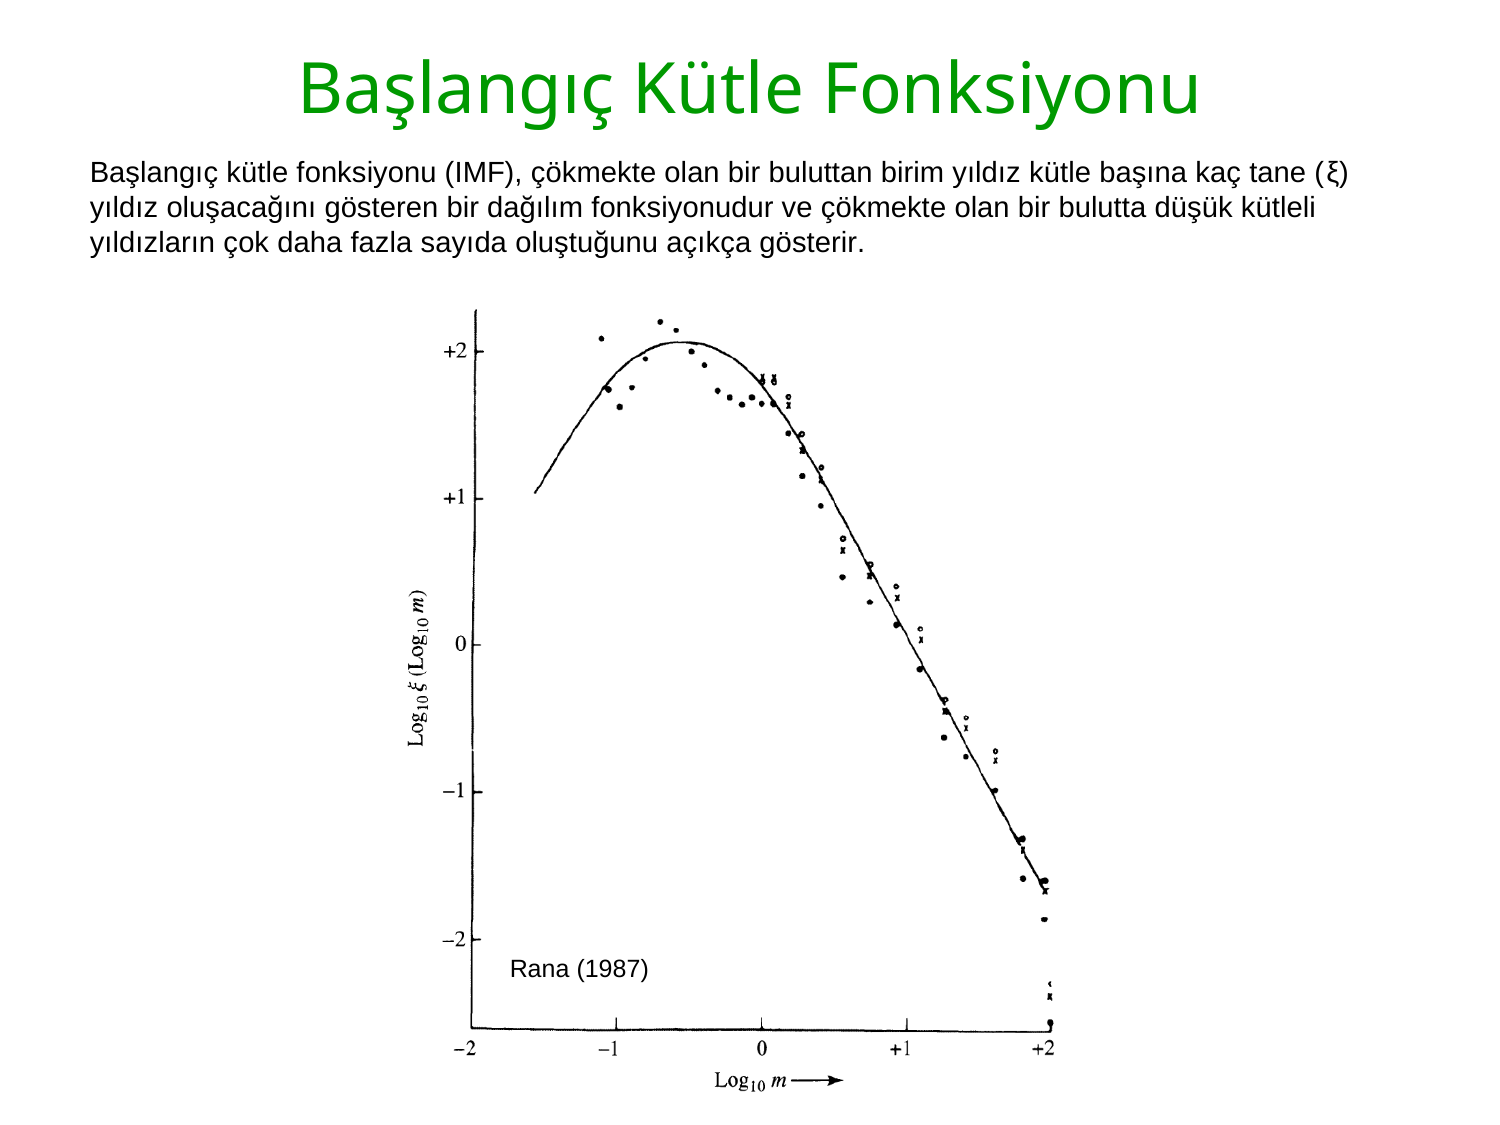

# Başlangıç Kütle Fonksiyonu
Başlangıç kütle fonksiyonu (IMF), çökmekte olan bir buluttan birim yıldız kütle başına kaç tane (ξ) yıldız oluşacağını gösteren bir dağılım fonksiyonudur ve çökmekte olan bir bulutta düşük kütleli yıldızların çok daha fazla sayıda oluştuğunu açıkça gösterir.
Rana (1987)